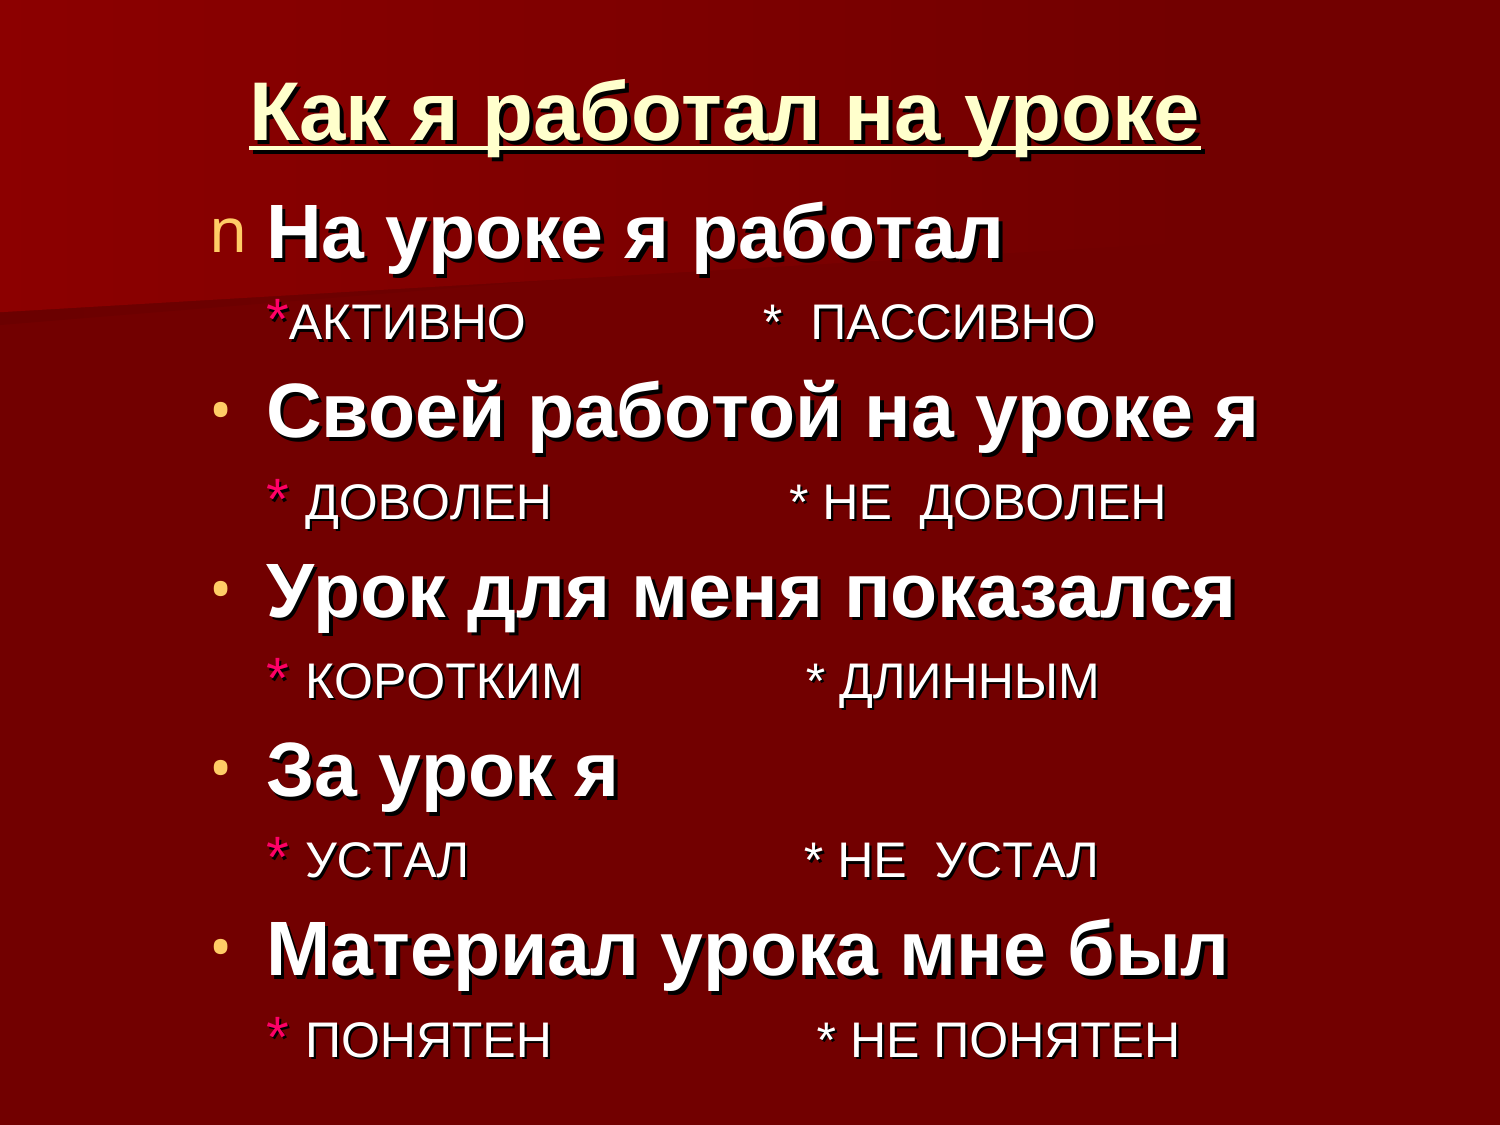

# Как я работал на уроке
На уроке я работал
*АКТИВНО * ПАССИВНО
Своей работой на уроке я
* ДОВОЛЕН * НЕ ДОВОЛЕН
Урок для меня показался
* КОРОТКИМ * ДЛИННЫМ
За урок я
* УСТАЛ * НЕ УСТАЛ
Материал урока мне был
* ПОНЯТЕН * НЕ ПОНЯТЕН